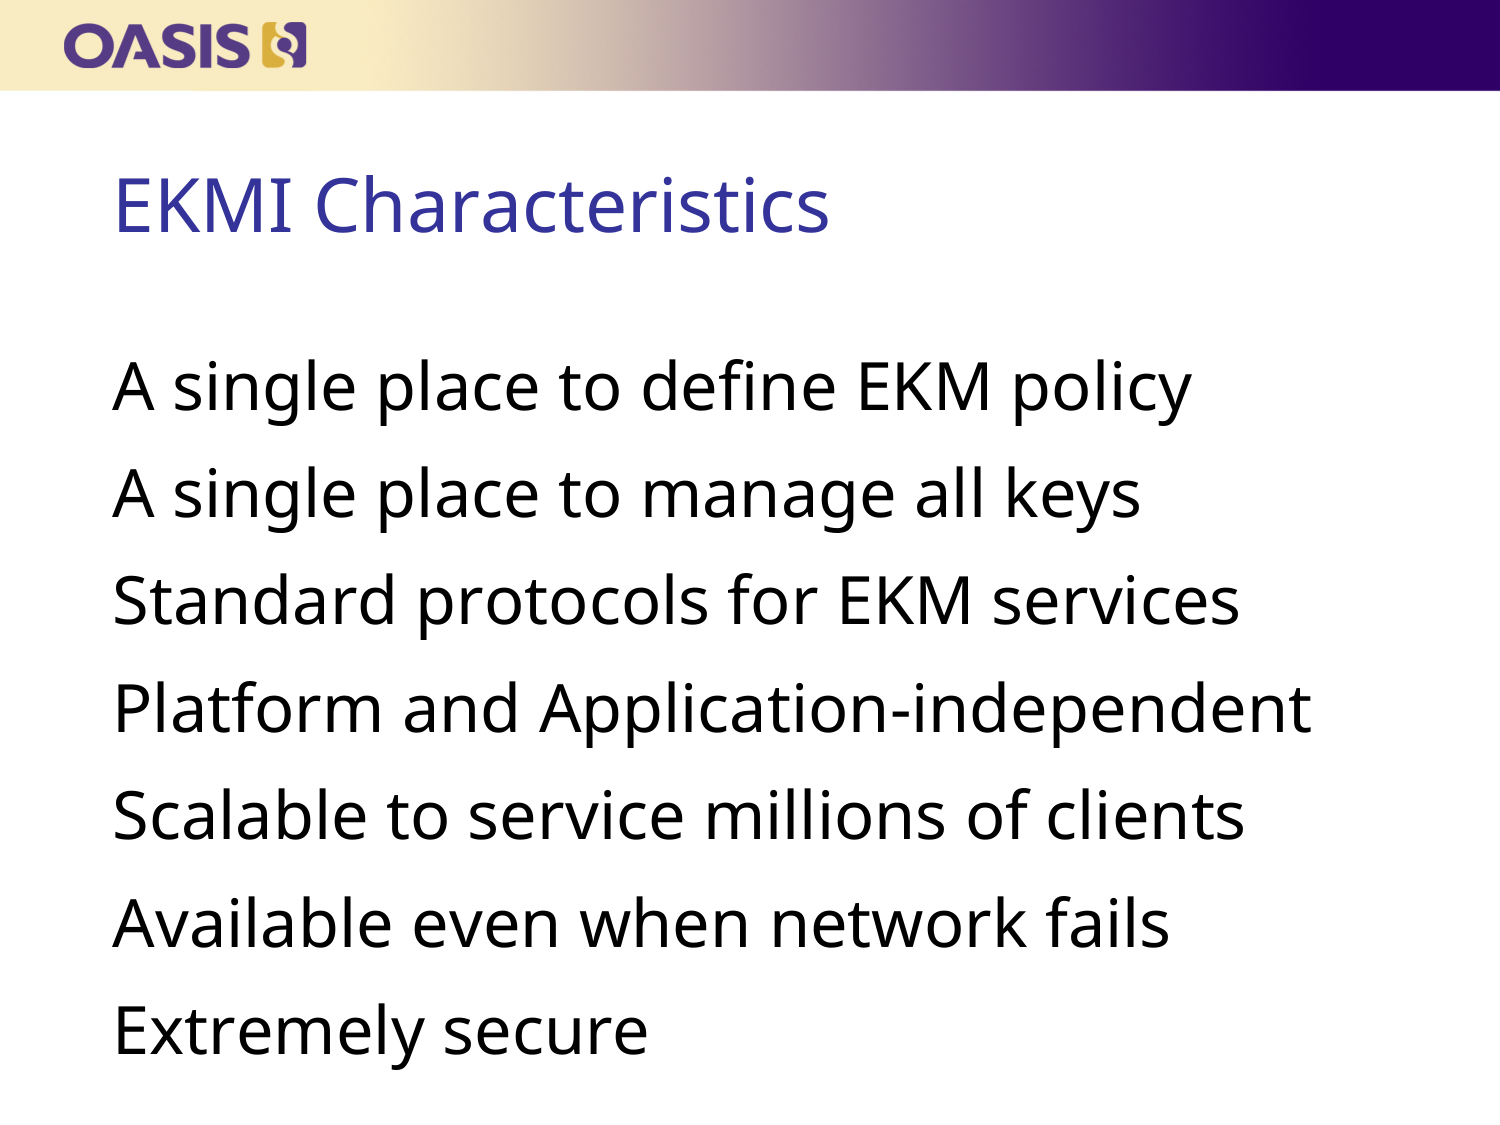

# EKMI Characteristics
A single place to define EKM policy
A single place to manage all keys
Standard protocols for EKM services
Platform and Application-independent
Scalable to service millions of clients
Available even when network fails
Extremely secure